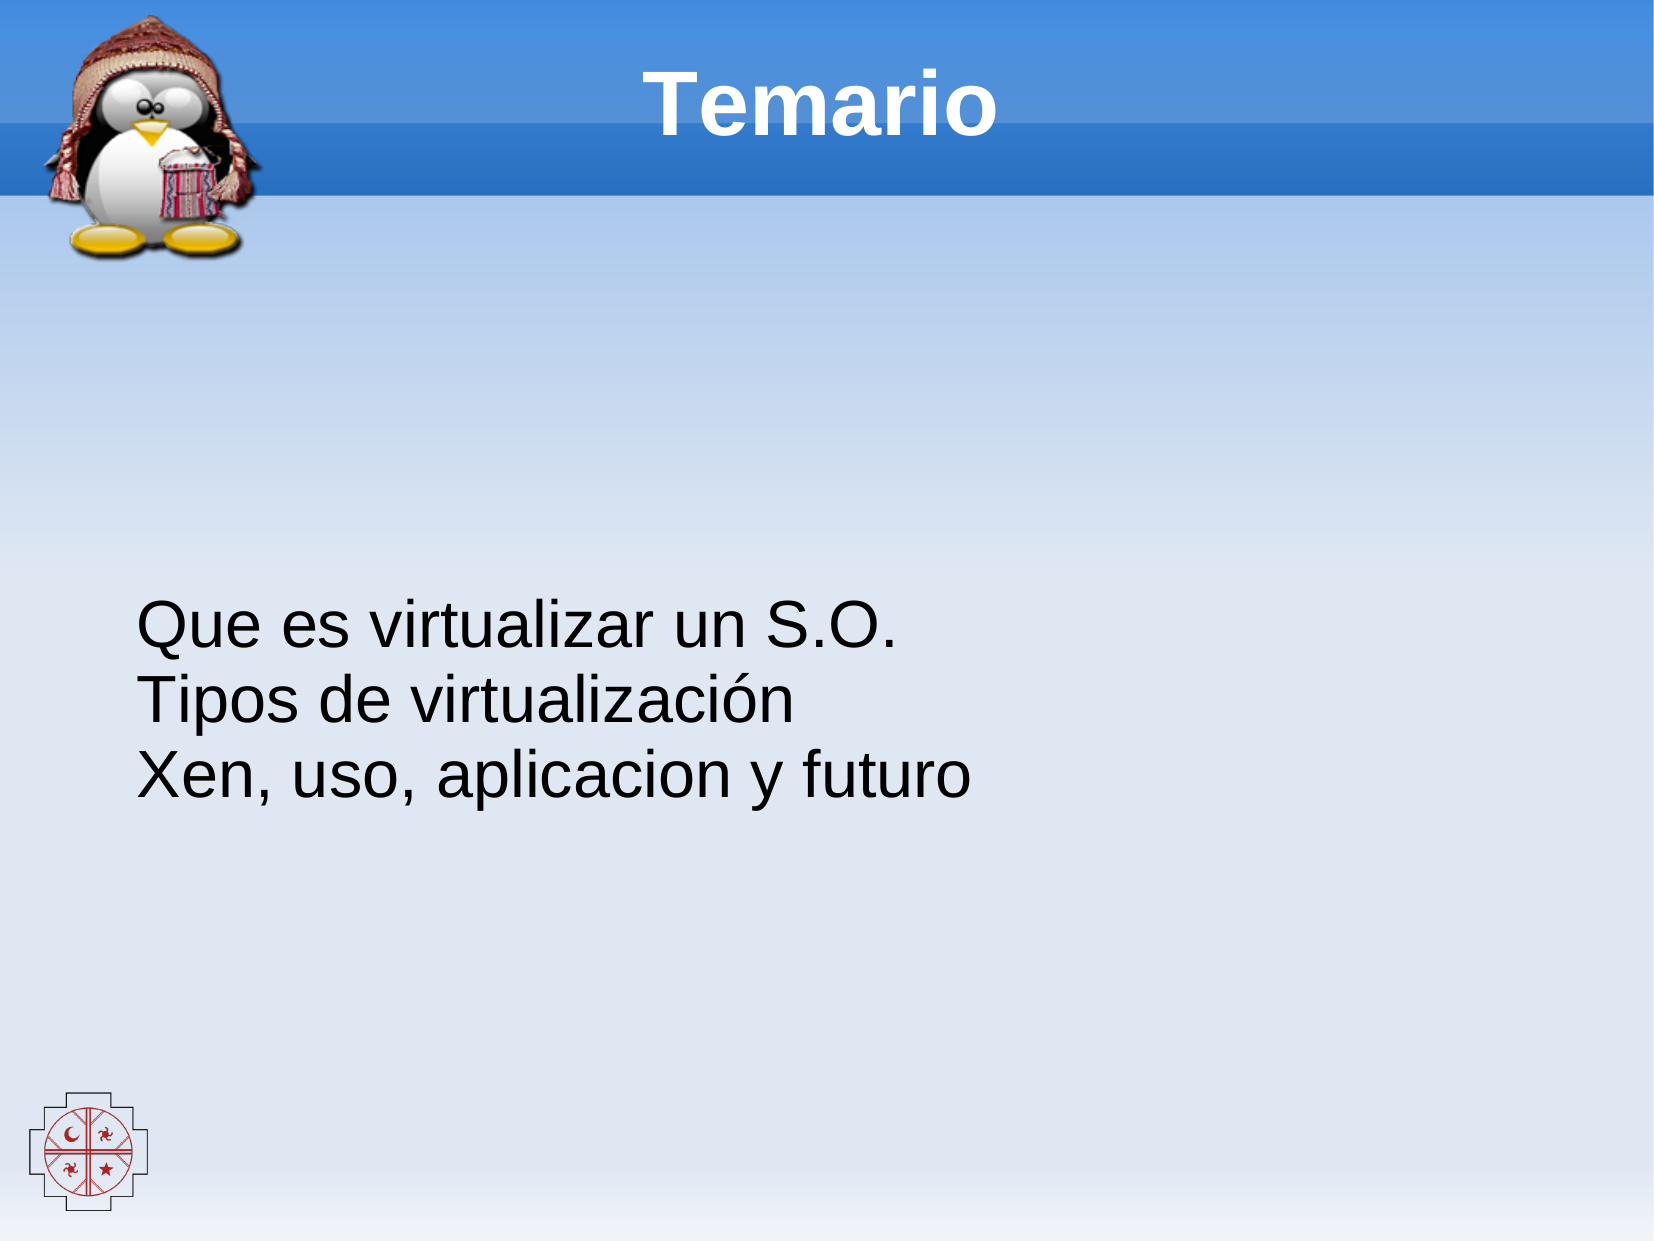

# Temario
 Que es virtualizar un S.O.
 Tipos de virtualización
 Xen, uso, aplicacion y futuro